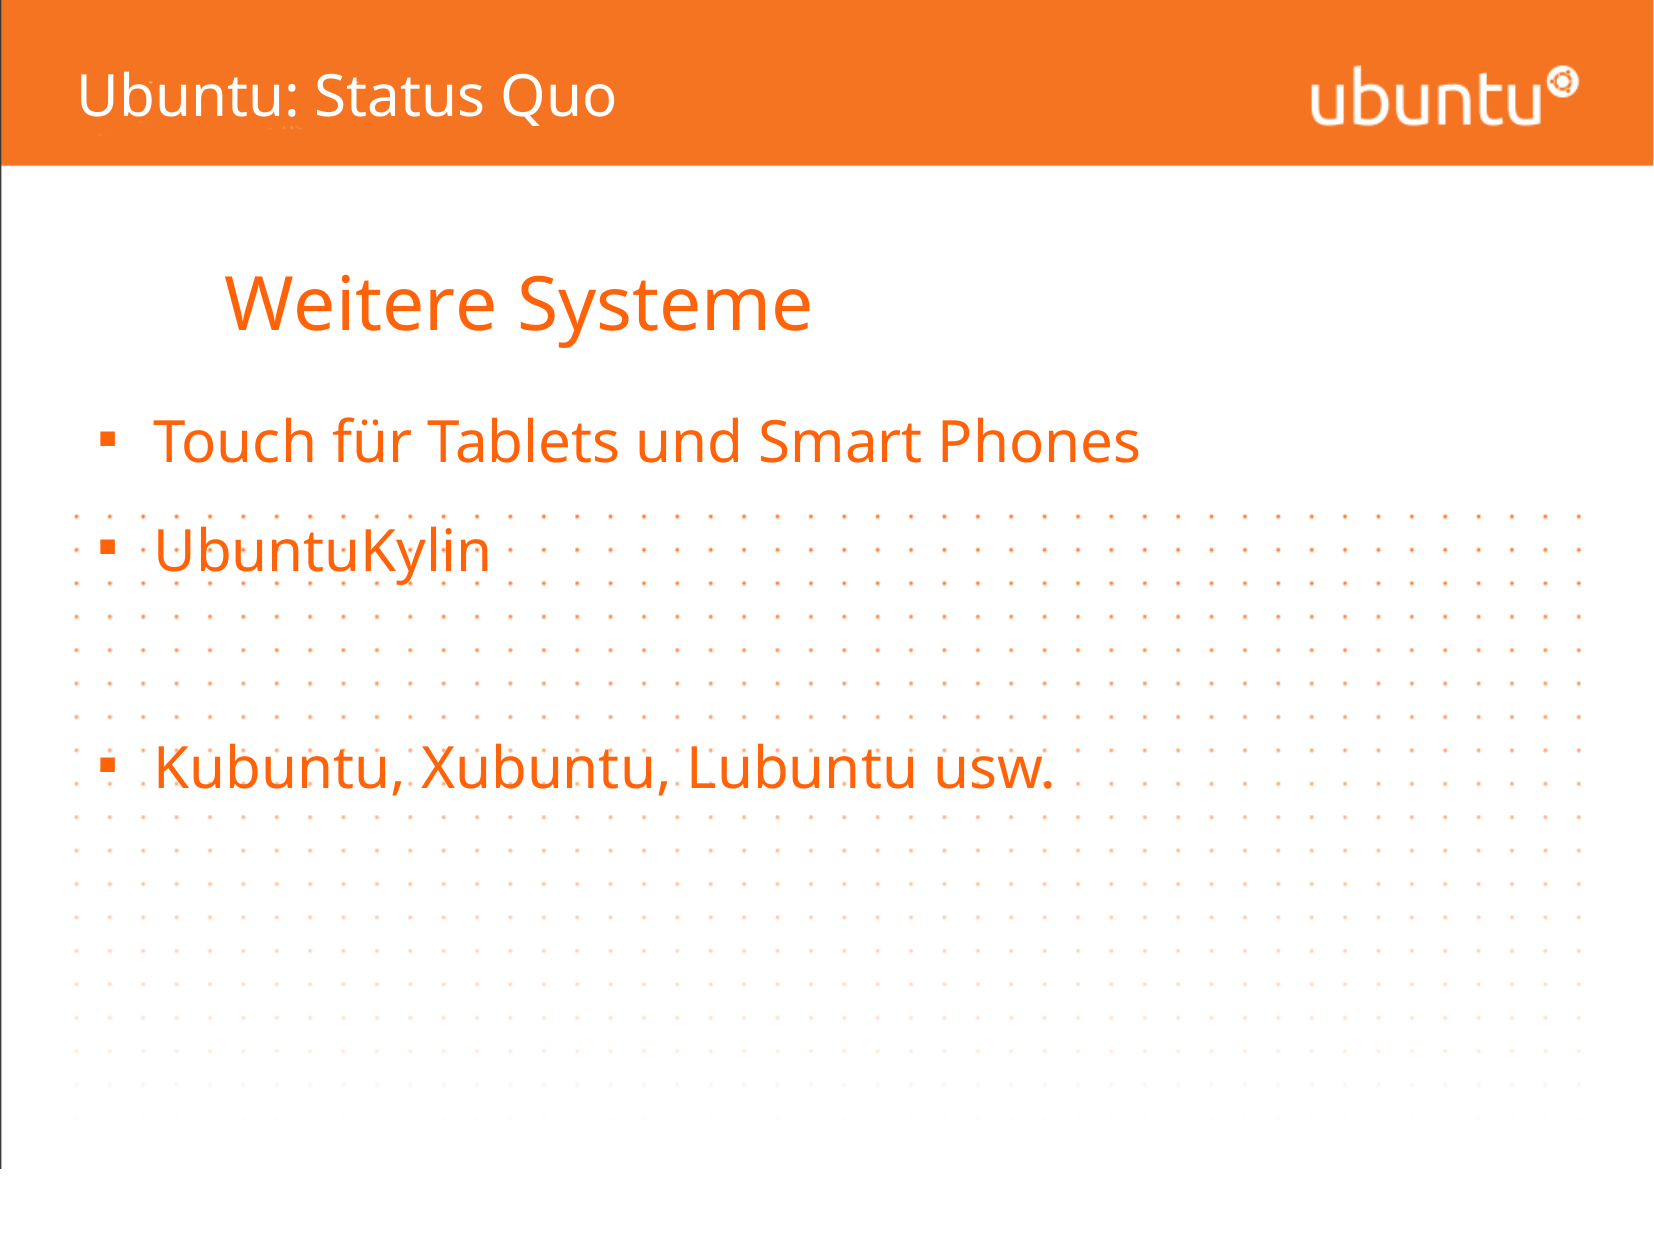

# Ubuntu: Status Quo
Weitere Systeme
Touch für Tablets und Smart Phones
UbuntuKylin
Kubuntu, Xubuntu, Lubuntu usw.